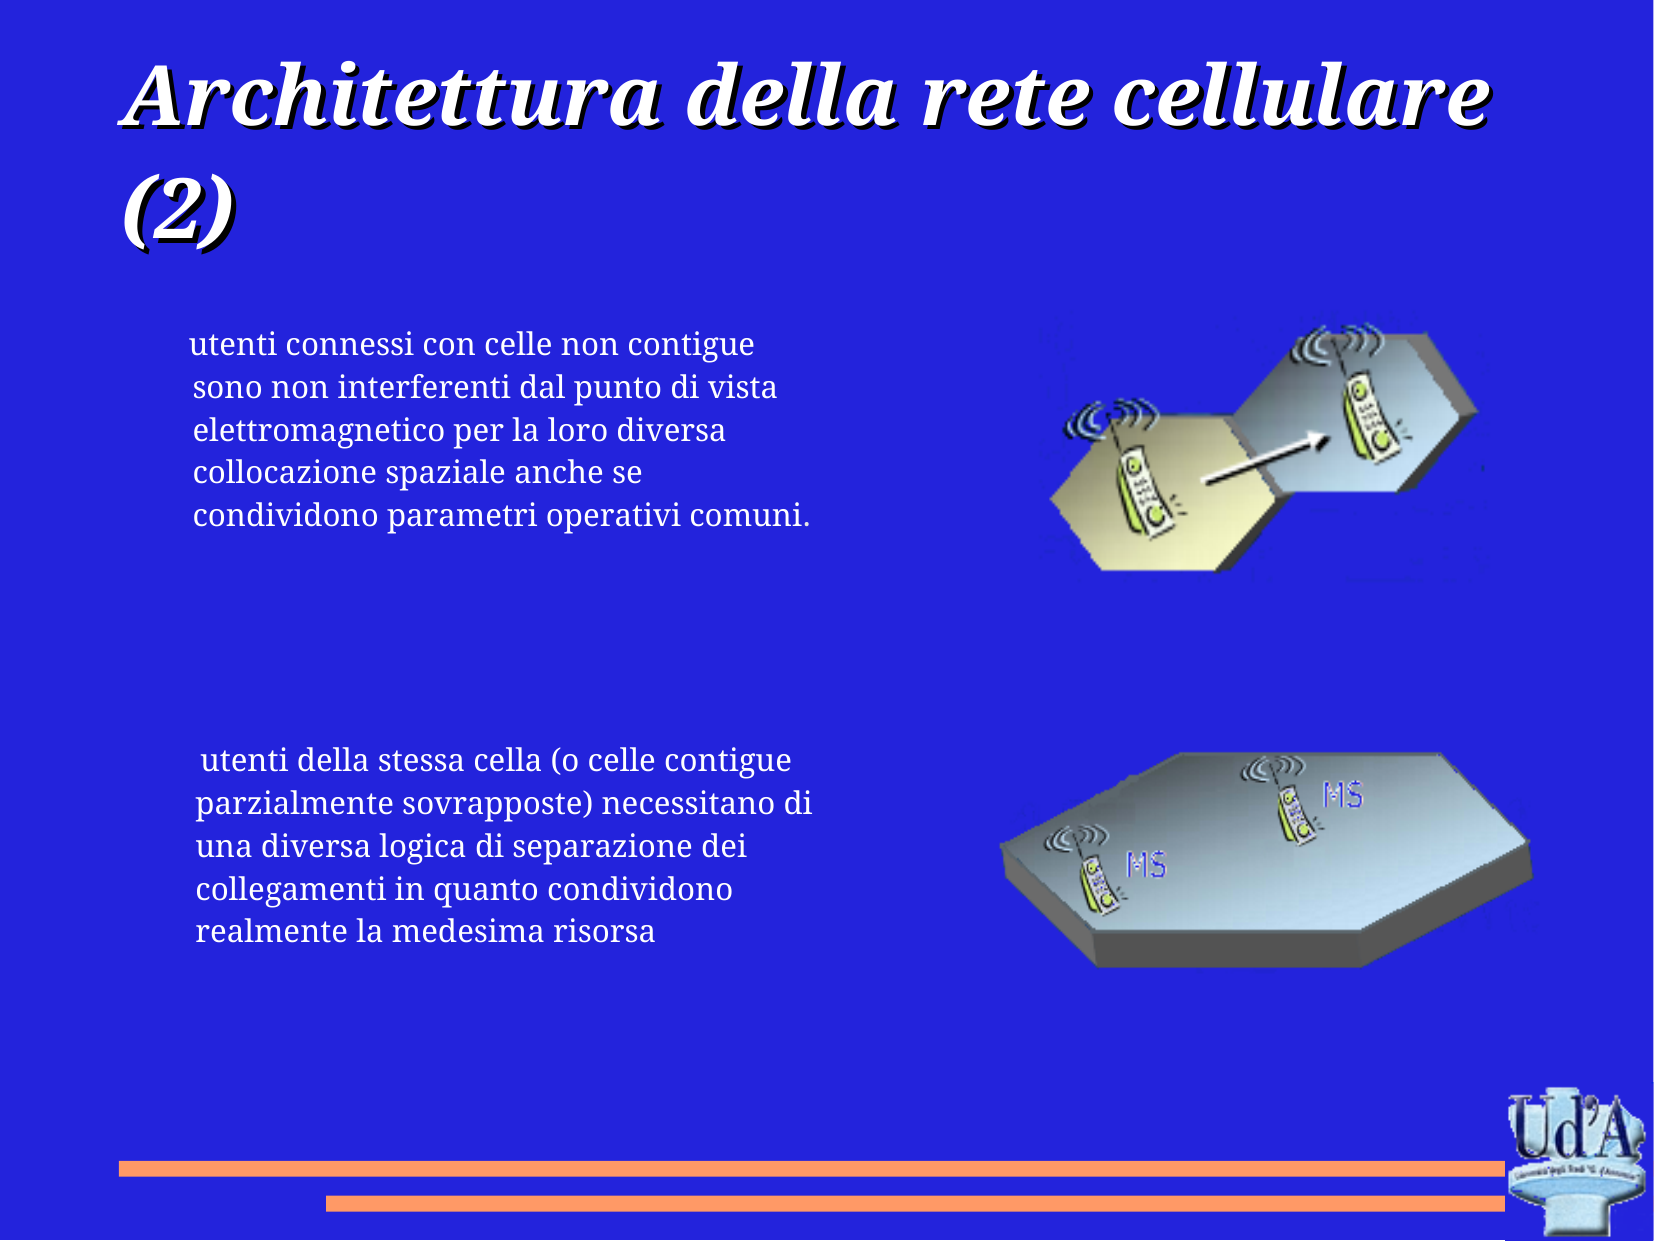

# Architettura della rete cellulare (2)
 utenti connessi con celle non contigue sono non interferenti dal punto di vista elettromagnetico per la loro diversa collocazione spaziale anche se condividono parametri operativi comuni.
 utenti della stessa cella (o celle contigue parzialmente sovrapposte) necessitano di una diversa logica di separazione dei collegamenti in quanto condividono realmente la medesima risorsa